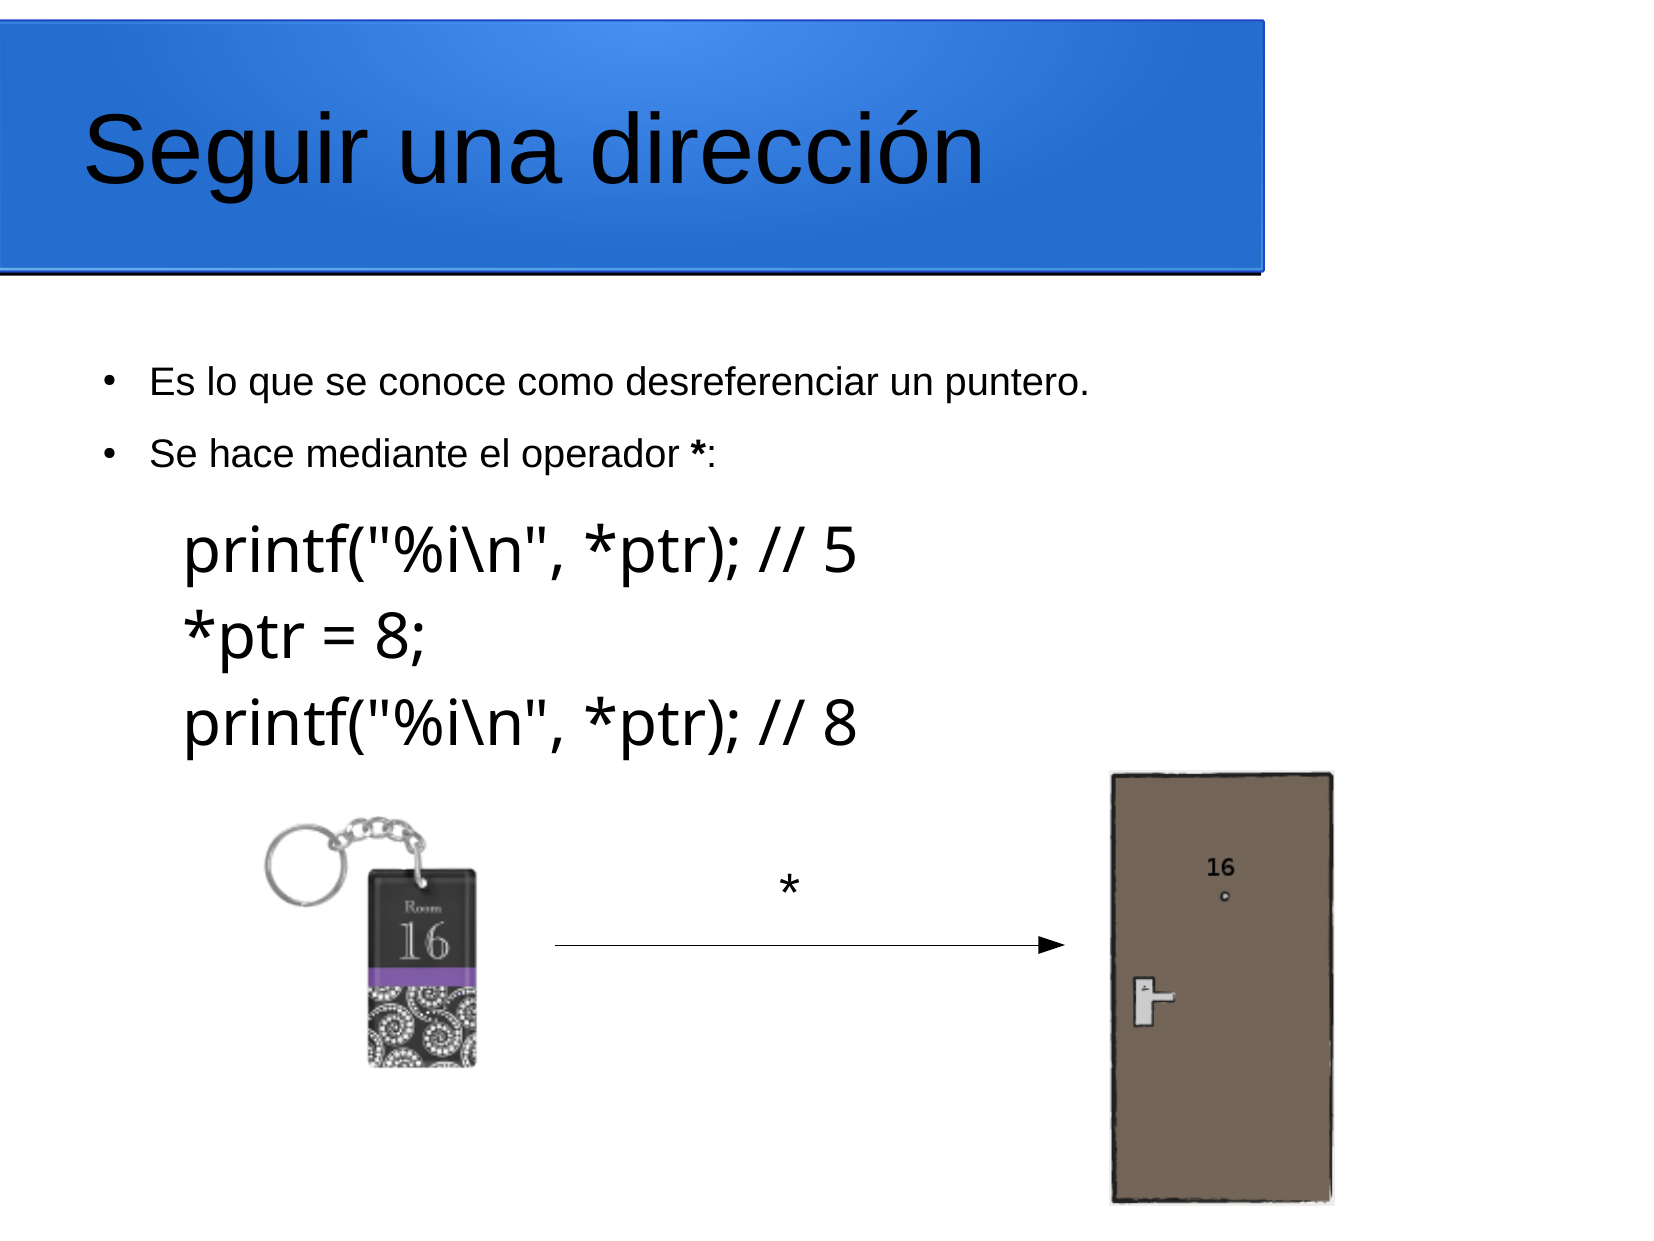

# Seguir una dirección
Es lo que se conoce como desreferenciar un puntero.
Se hace mediante el operador *:
 printf("%i\n", *ptr); // 5
 *ptr = 8;
 printf("%i\n", *ptr); // 8
*